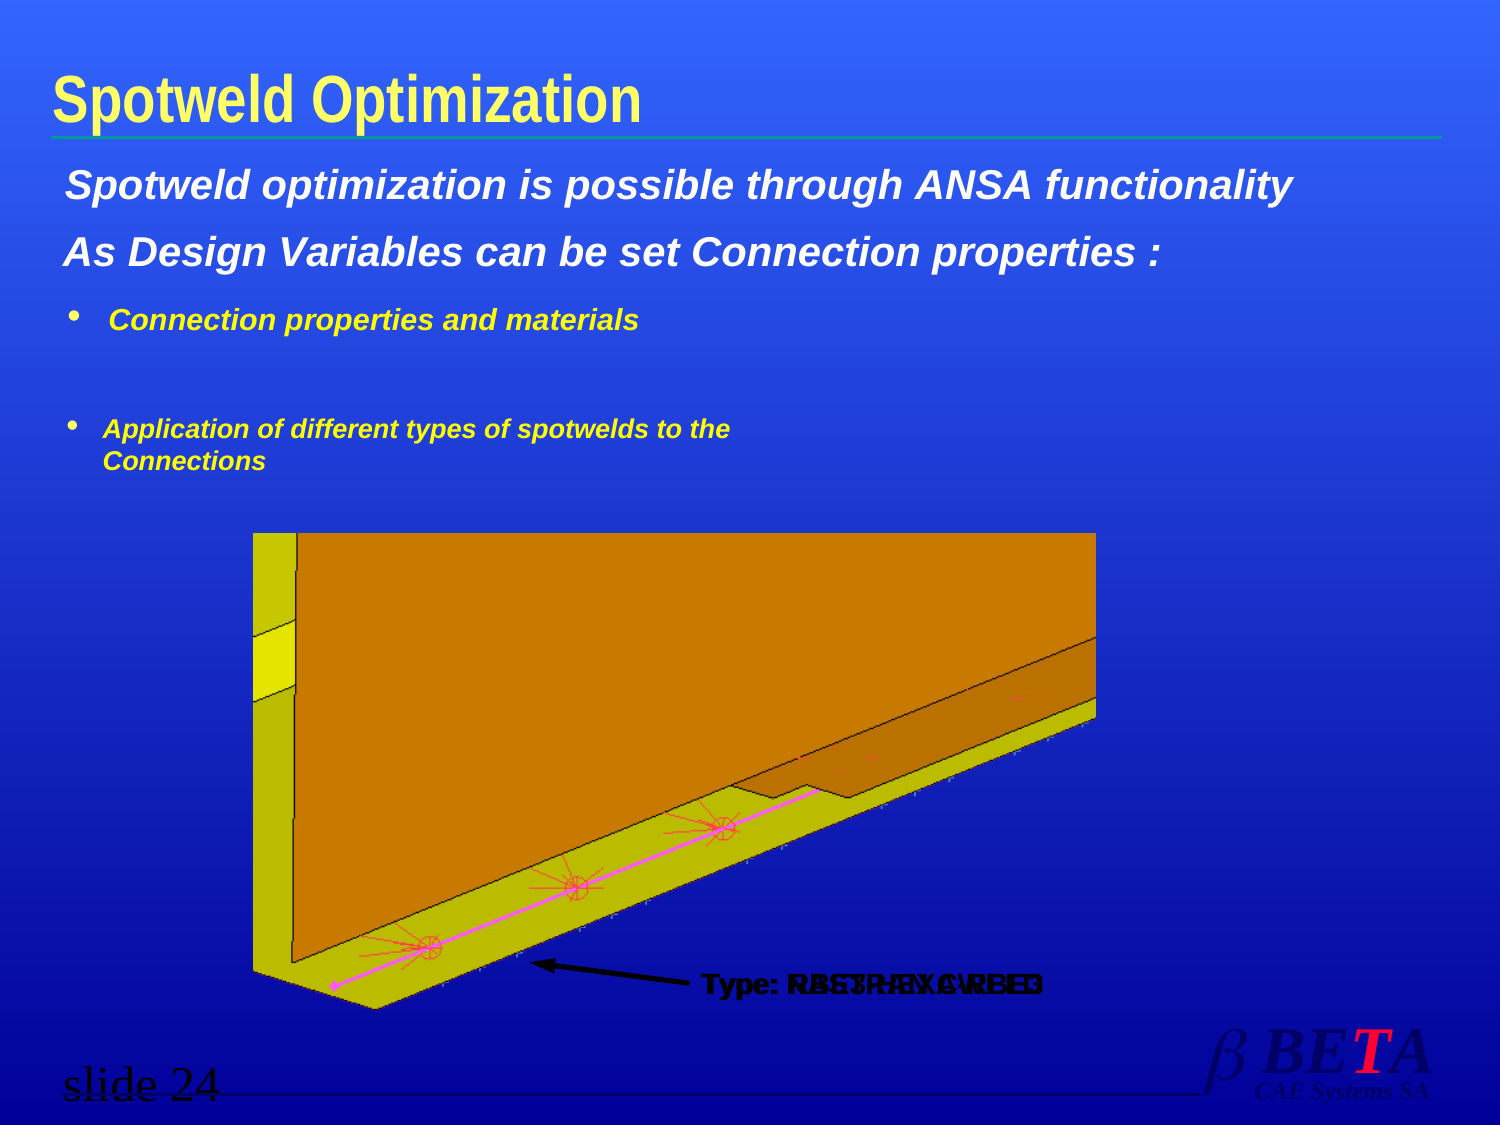

# Spotweld Optimization
Spotweld optimization is possible through ANSA functionality
As Design Variables can be set Connection properties :
Connection properties and materials
Application of different types of spotwelds to the Connections
Type: RBE3-HEXA-RBE3
Type: NASTRAN CWELD
24